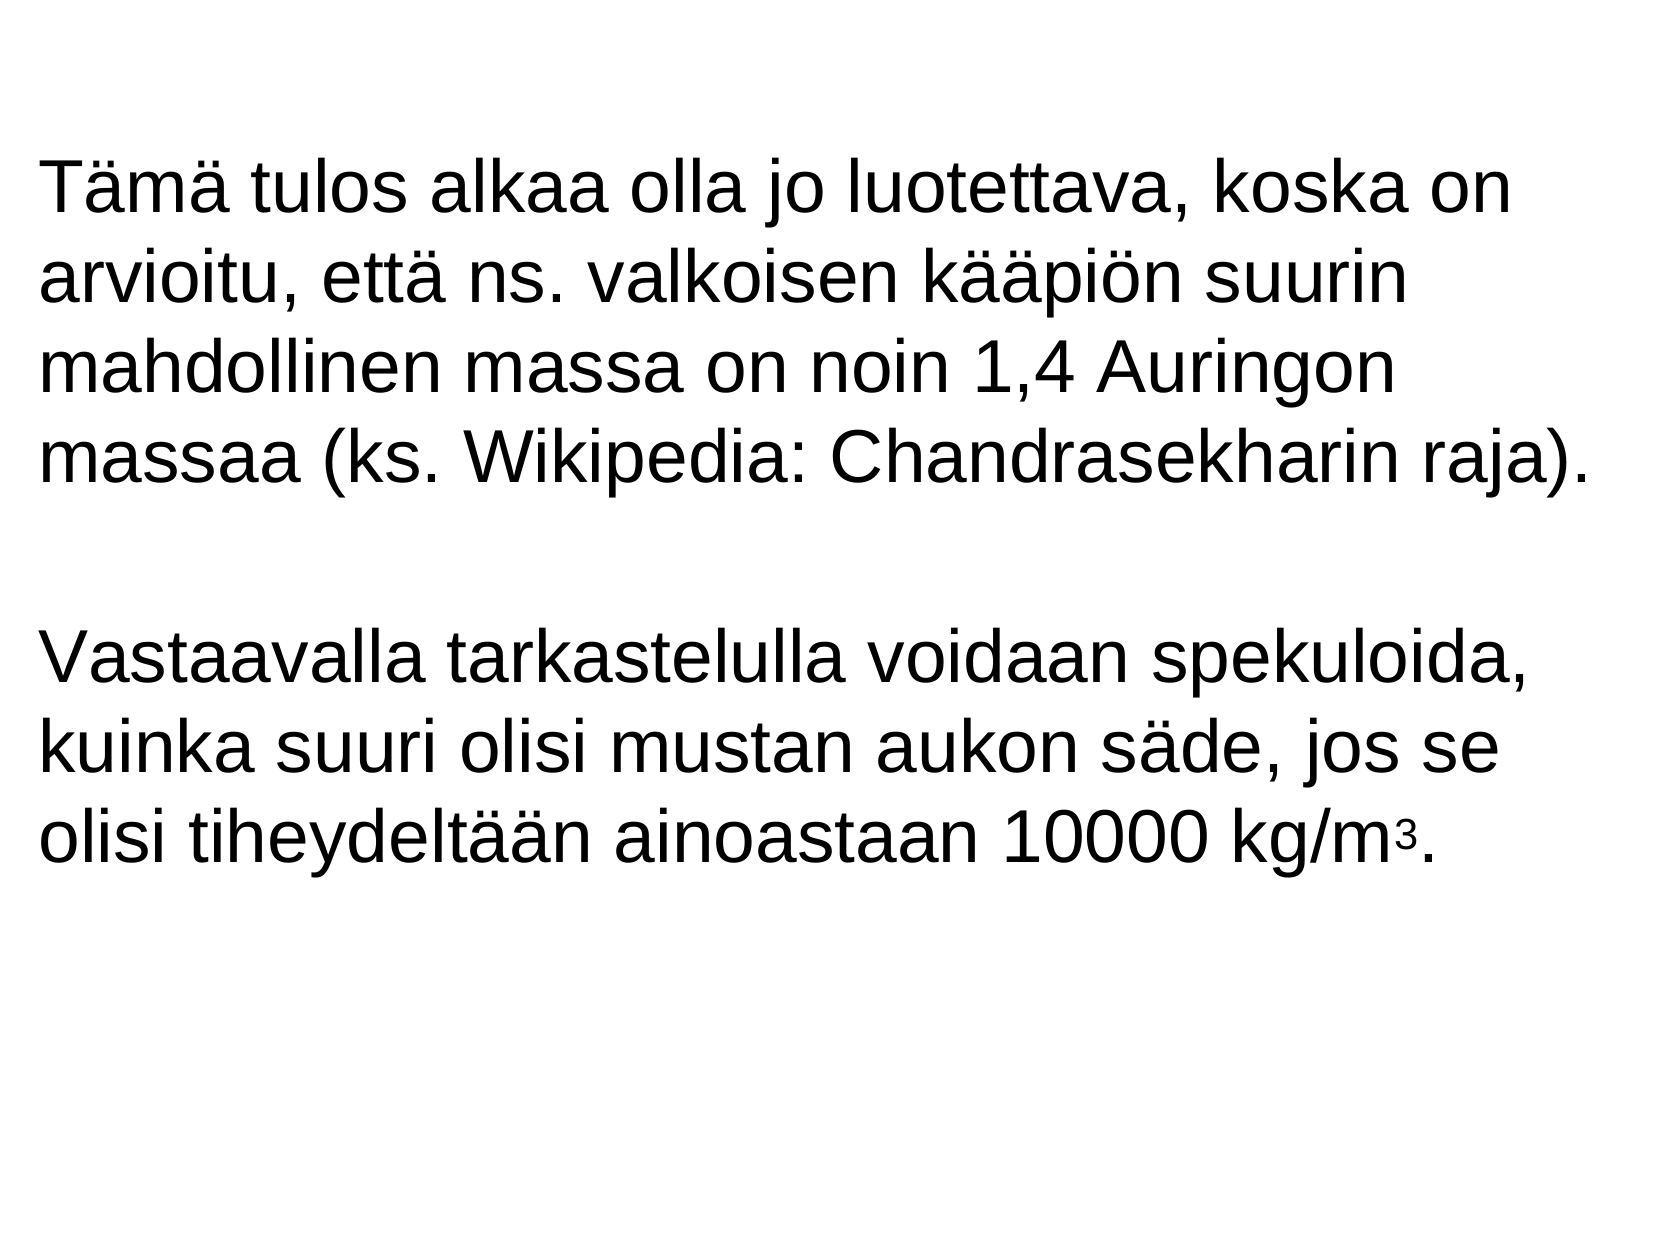

Tämä tulos alkaa olla jo luotettava, koska on arvioitu, että ns. valkoisen kääpiön suurin mahdollinen massa on noin 1,4 Auringon massaa (ks. Wikipedia: Chandrasekharin raja).
Vastaavalla tarkastelulla voidaan spekuloida,
kuinka suuri olisi mustan aukon säde, jos se
olisi tiheydeltään ainoastaan 10000 kg/m3.